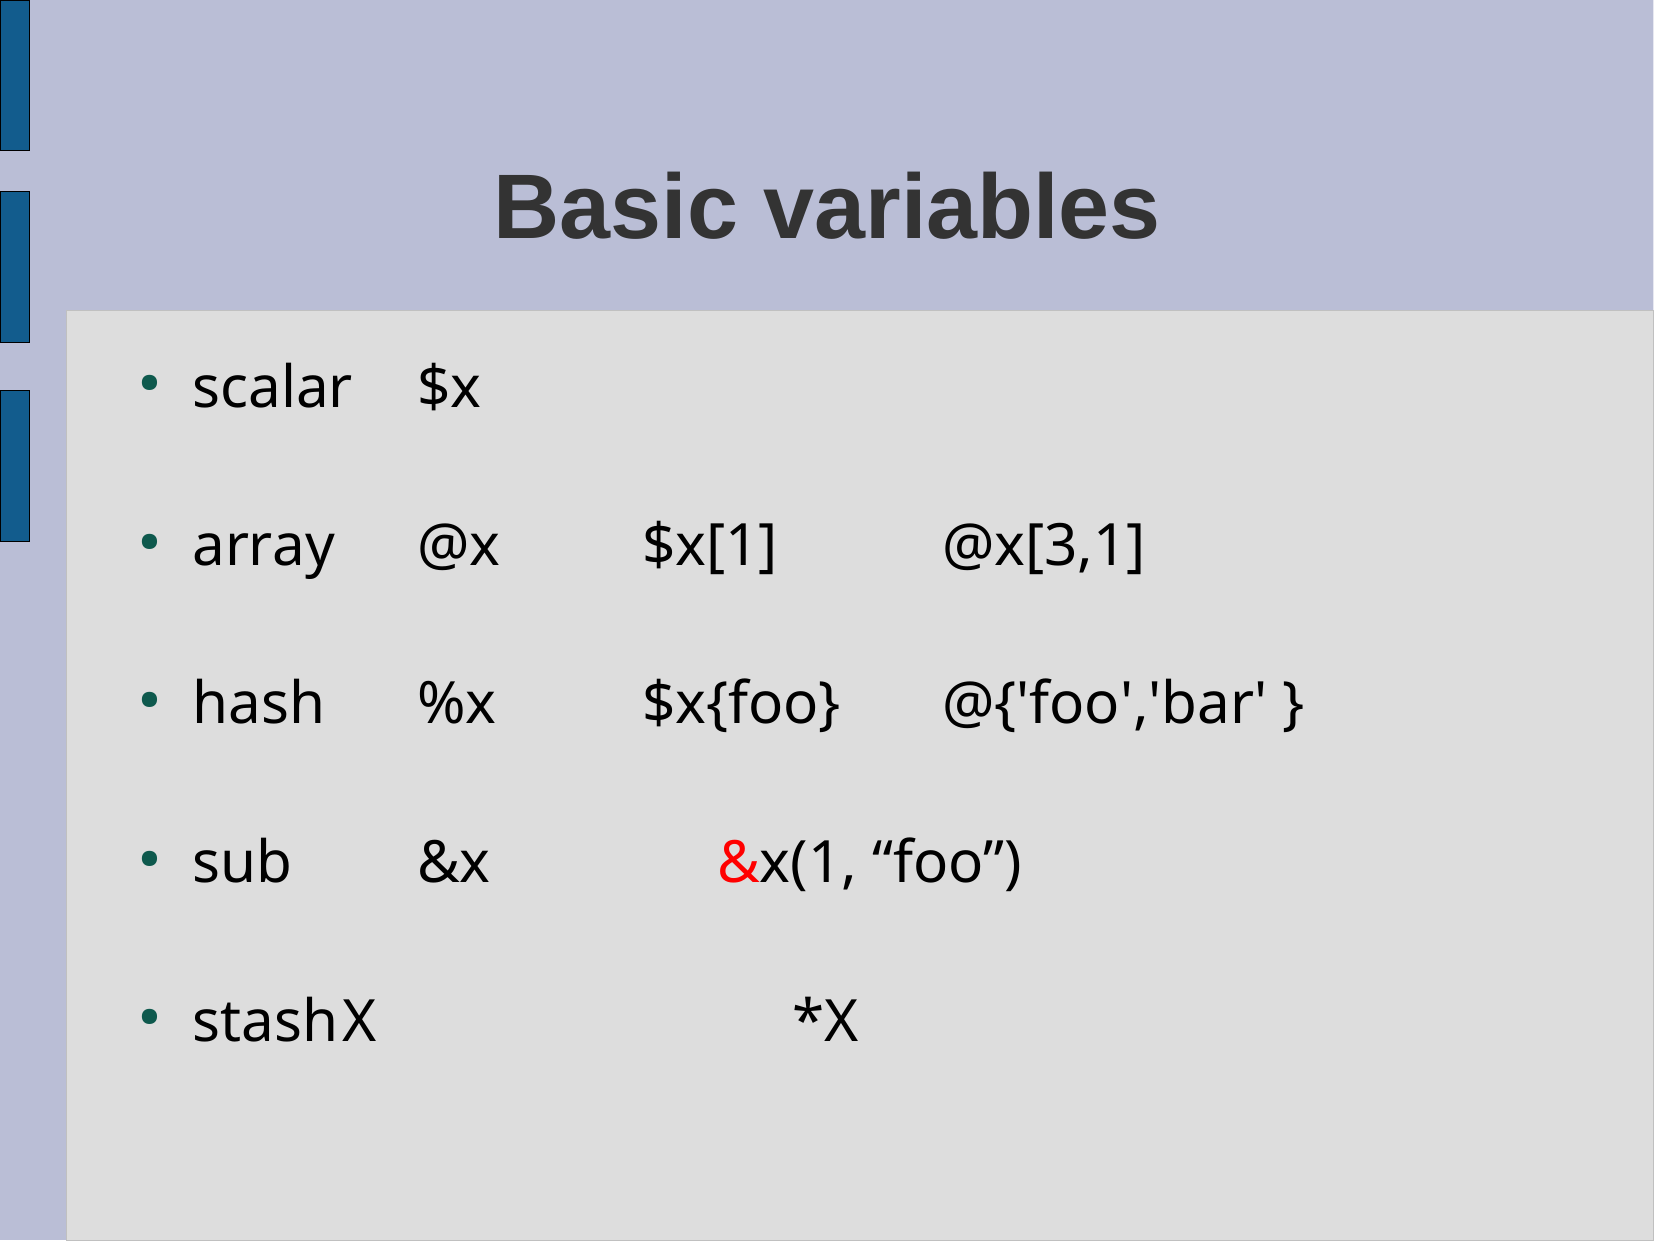

# Basic variables
scalar	$x
array		@x		$x[1]			@x[3,1]
hash		%x		$x{foo}		@{'foo','bar' }
sub		&x				&x(1, “foo”)
stash	X						*X